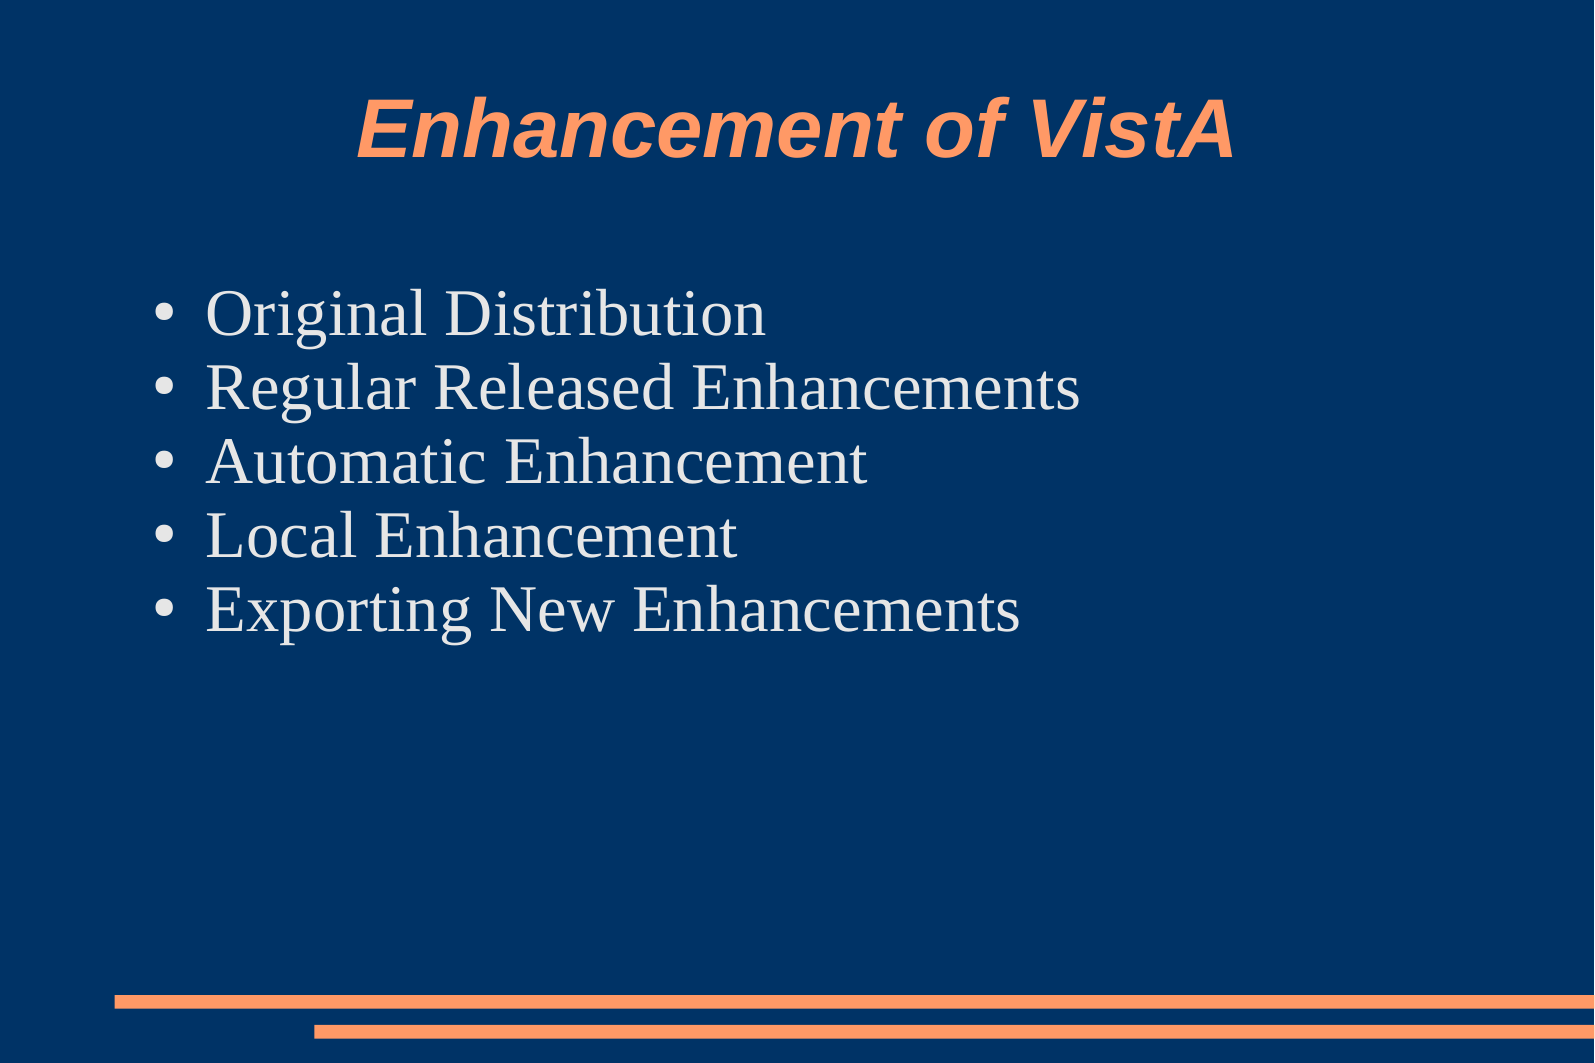

# Enhancement of VistA
Original Distribution
Regular Released Enhancements
Automatic Enhancement
Local Enhancement
Exporting New Enhancements